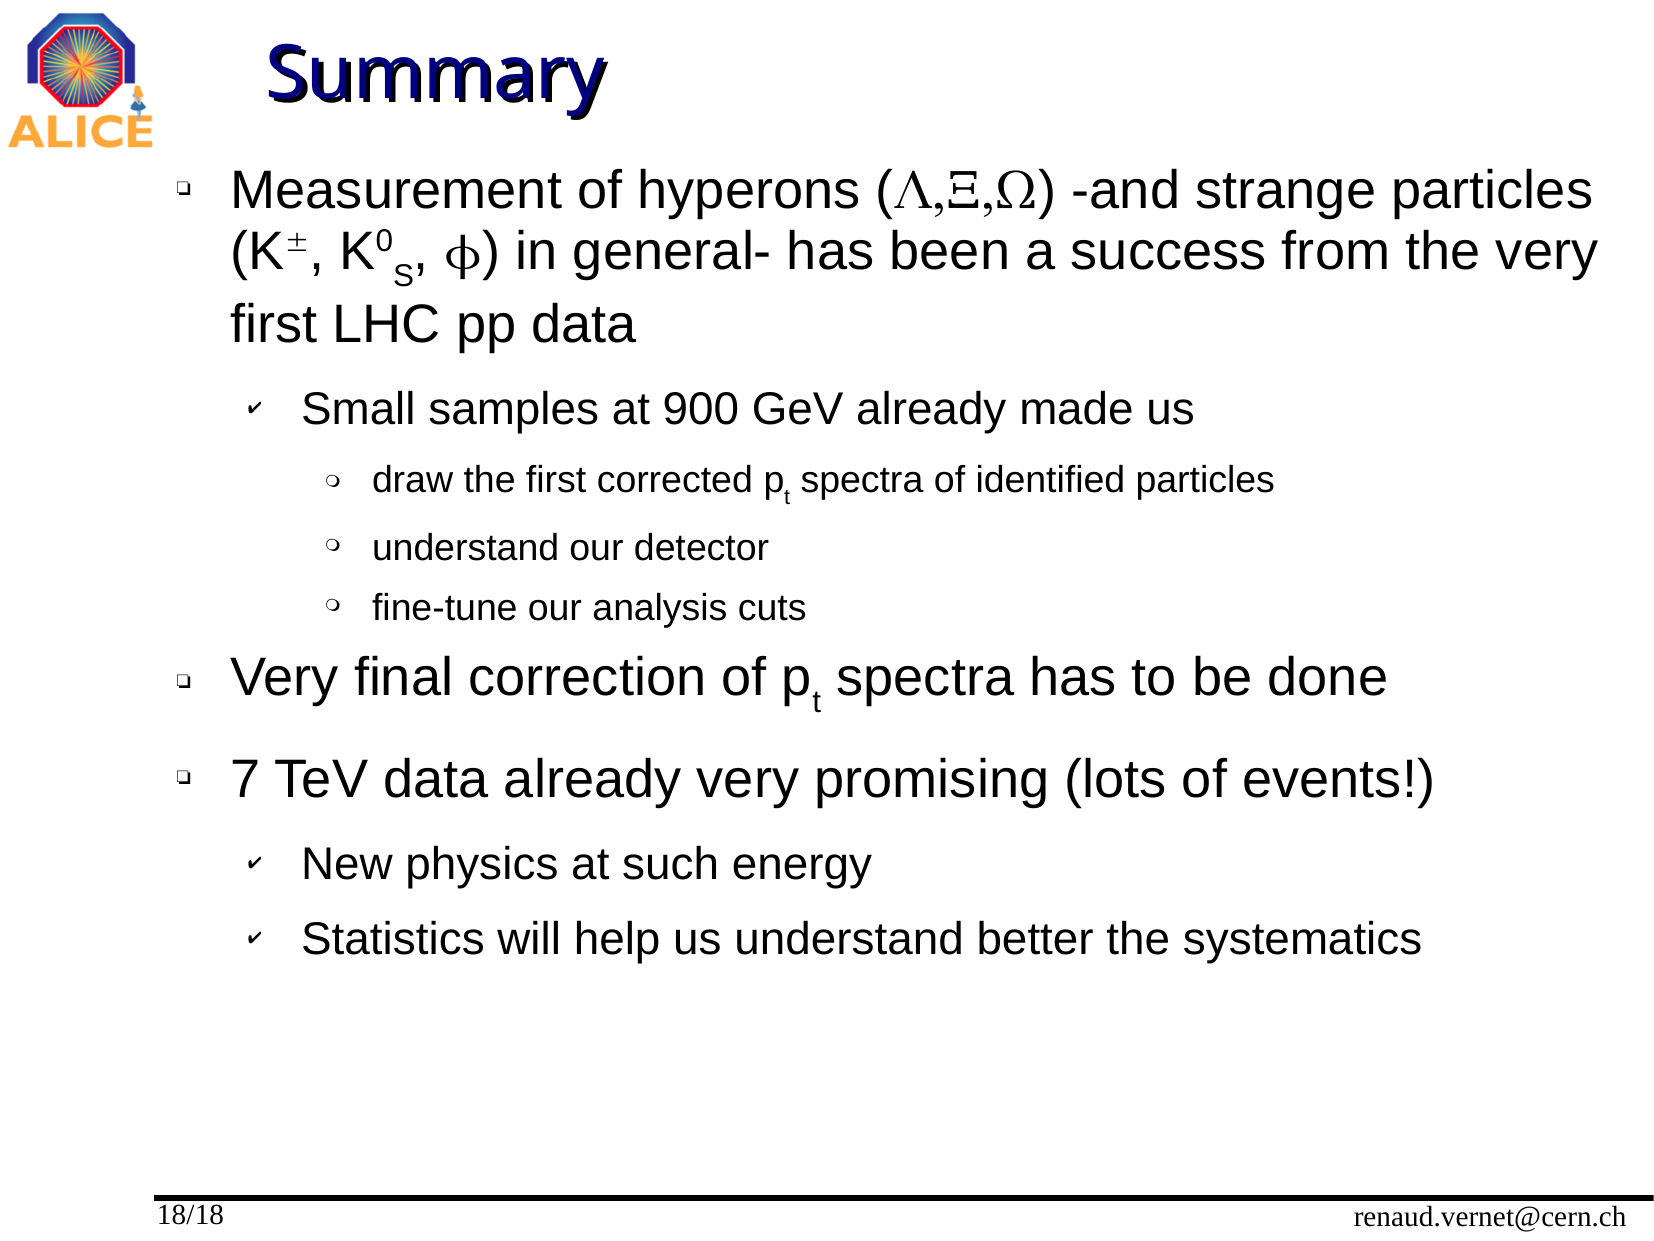

# Summary
Measurement of hyperons (,,) -and strange particles (K, K0S, ) in general- has been a success from the very first LHC pp data
Small samples at 900 GeV already made us
draw the first corrected pt spectra of identified particles
understand our detector
fine-tune our analysis cuts
Very final correction of pt spectra has to be done
7 TeV data already very promising (lots of events!)
New physics at such energy
Statistics will help us understand better the systematics